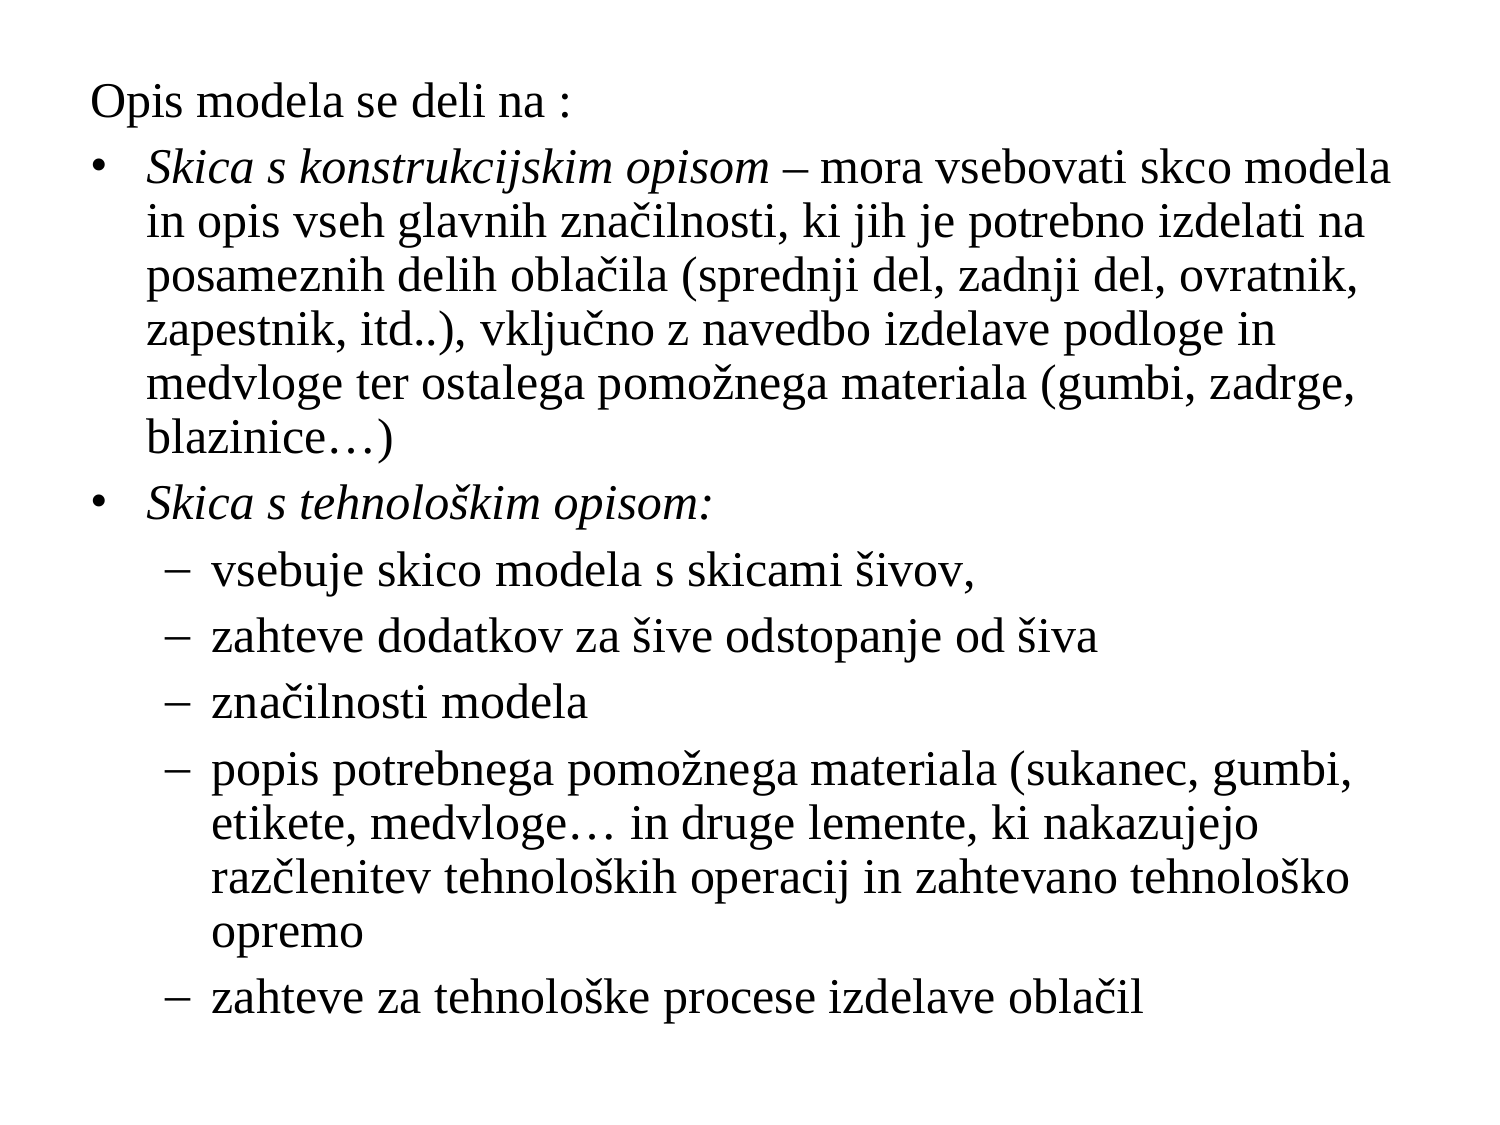

# Opis modela se deli na :
Skica s konstrukcijskim opisom – mora vsebovati skco modela in opis vseh glavnih značilnosti, ki jih je potrebno izdelati na posameznih delih oblačila (sprednji del, zadnji del, ovratnik, zapestnik, itd..), vključno z navedbo izdelave podloge in medvloge ter ostalega pomožnega materiala (gumbi, zadrge, blazinice…)
Skica s tehnološkim opisom:
vsebuje skico modela s skicami šivov,
zahteve dodatkov za šive odstopanje od šiva
značilnosti modela
popis potrebnega pomožnega materiala (sukanec, gumbi, etikete, medvloge… in druge lemente, ki nakazujejo razčlenitev tehnoloških operacij in zahtevano tehnološko opremo
zahteve za tehnološke procese izdelave oblačil